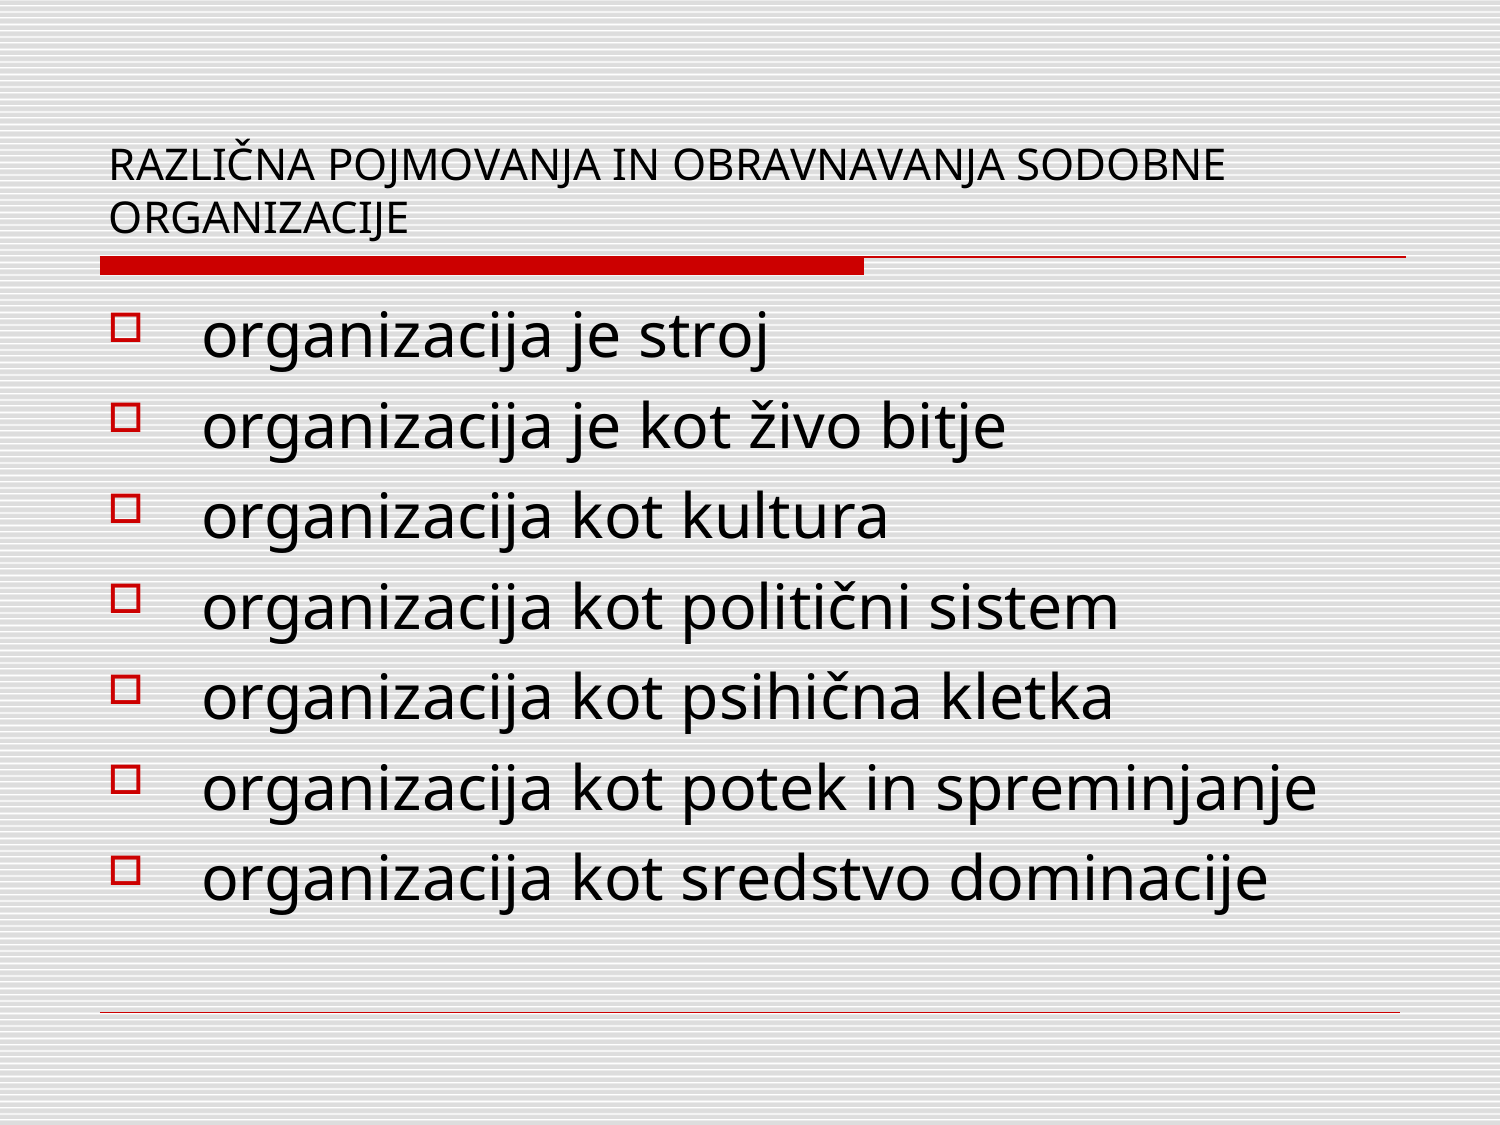

# RAZLIČNA POJMOVANJA IN OBRAVNAVANJA SODOBNE ORGANIZACIJE
 organizacija je stroj
 organizacija je kot živo bitje
 organizacija kot kultura
 organizacija kot politični sistem
 organizacija kot psihična kletka
 organizacija kot potek in spreminjanje
 organizacija kot sredstvo dominacije